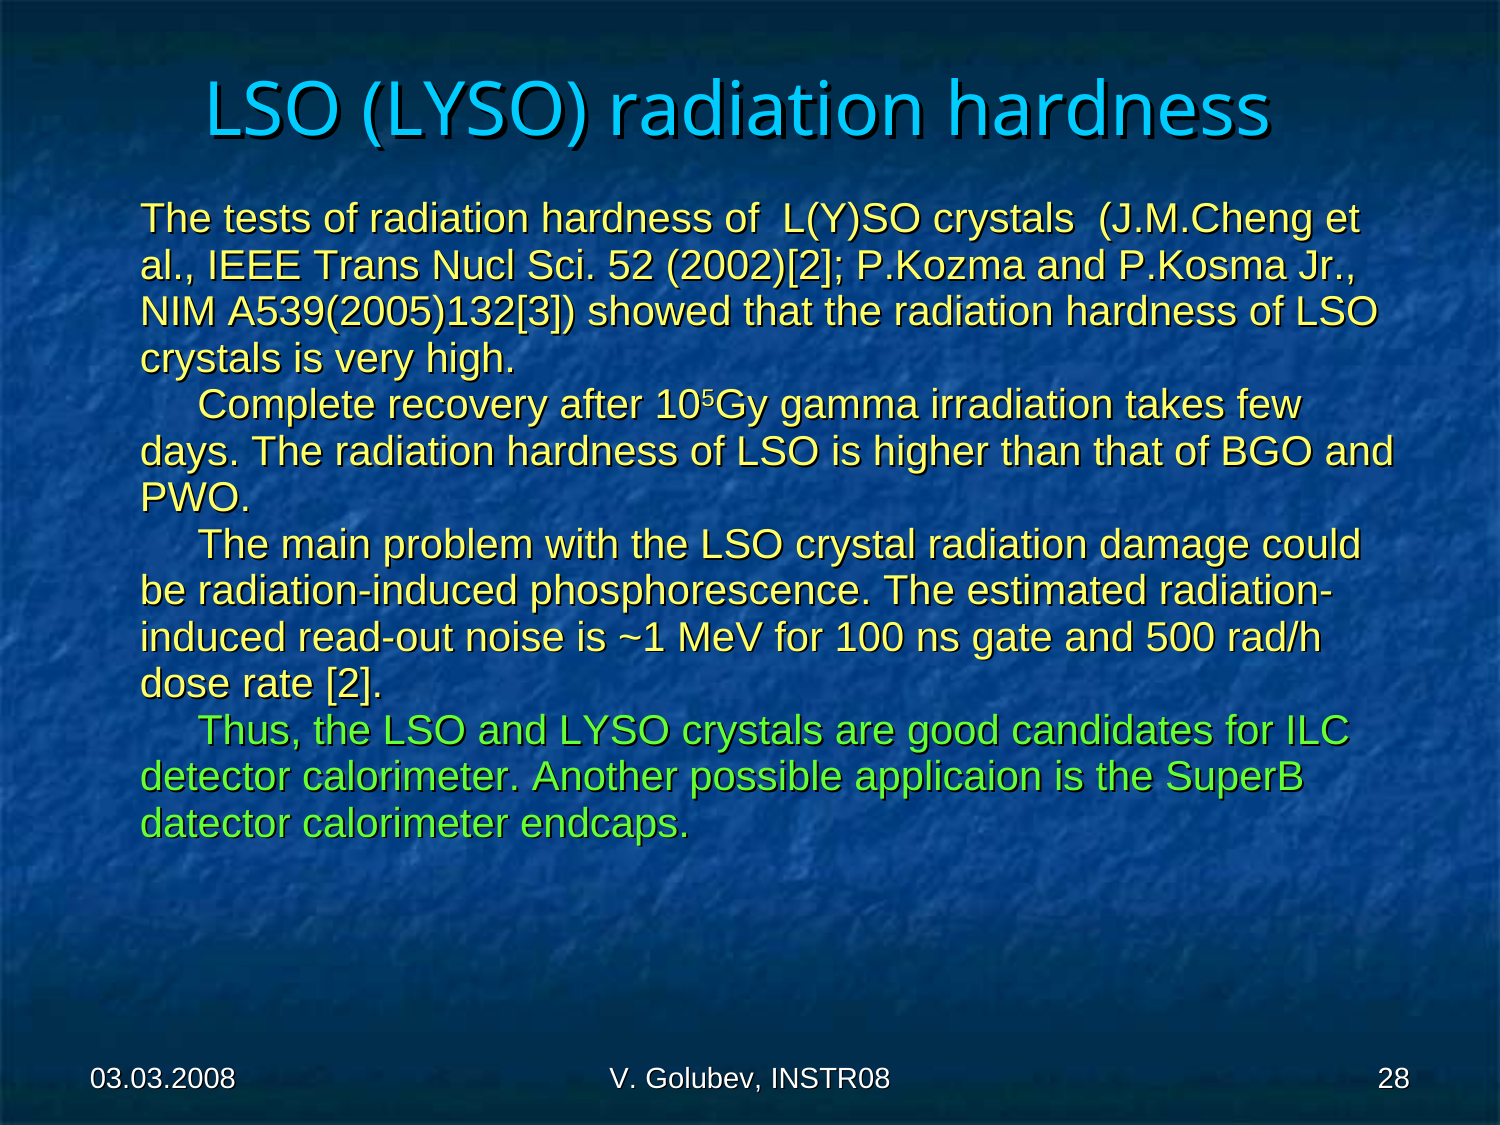

# LSO (LYSO) radiation hardness
The tests of radiation hardness of L(Y)SO crystals (J.M.Cheng et al., IEEE Trans Nucl Sci. 52 (2002)[2]; P.Kozma and P.Kosma Jr., NIM A539(2005)132[3]) showed that the radiation hardness of LSO crystals is very high.
 Complete recovery after 105Gy gamma irradiation takes few days. The radiation hardness of LSO is higher than that of BGO and PWO.
 The main problem with the LSO crystal radiation damage could be radiation-induced phosphorescence. The estimated radiation-induced read-out noise is ~1 MeV for 100 ns gate and 500 rad/h dose rate [2].
 Thus, the LSO and LYSO crystals are good candidates for ILC detector calorimeter. Another possible applicaion is the SuperB datector calorimeter endcaps.
03.03.2008
V. Golubev, INSTR08
28